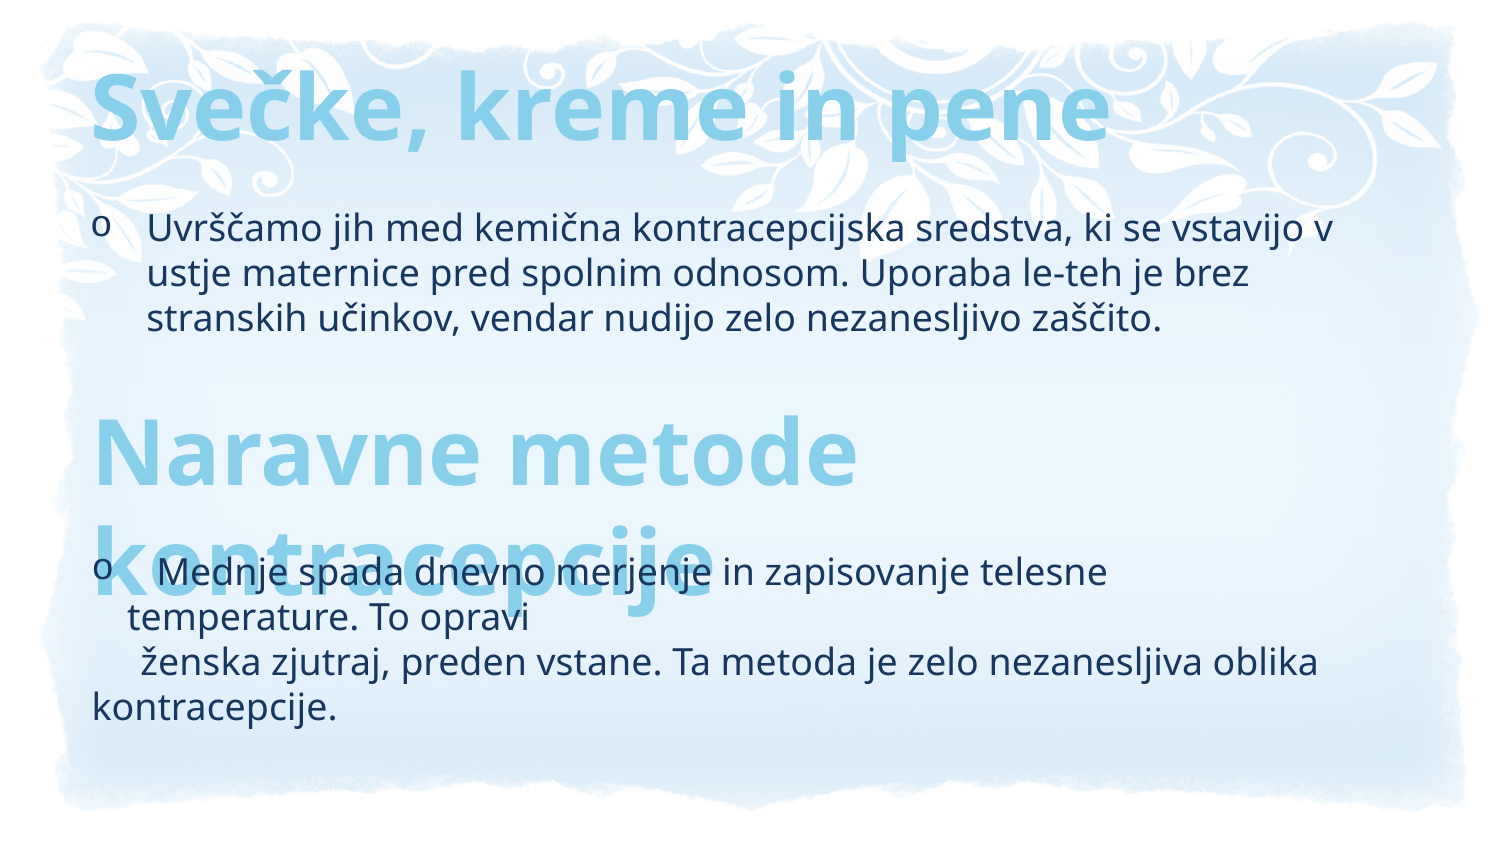

# Svečke, kreme in pene
Uvrščamo jih med kemična kontracepcijska sredstva, ki se vstavijo v ustje maternice pred spolnim odnosom. Uporaba le-teh je brez stranskih učinkov, vendar nudijo zelo nezanesljivo zaščito.
Naravne metode kontracepcije
 Mednje spada dnevno merjenje in zapisovanje telesne temperature. To opravi
 ženska zjutraj, preden vstane. Ta metoda je zelo nezanesljiva oblika kontracepcije.